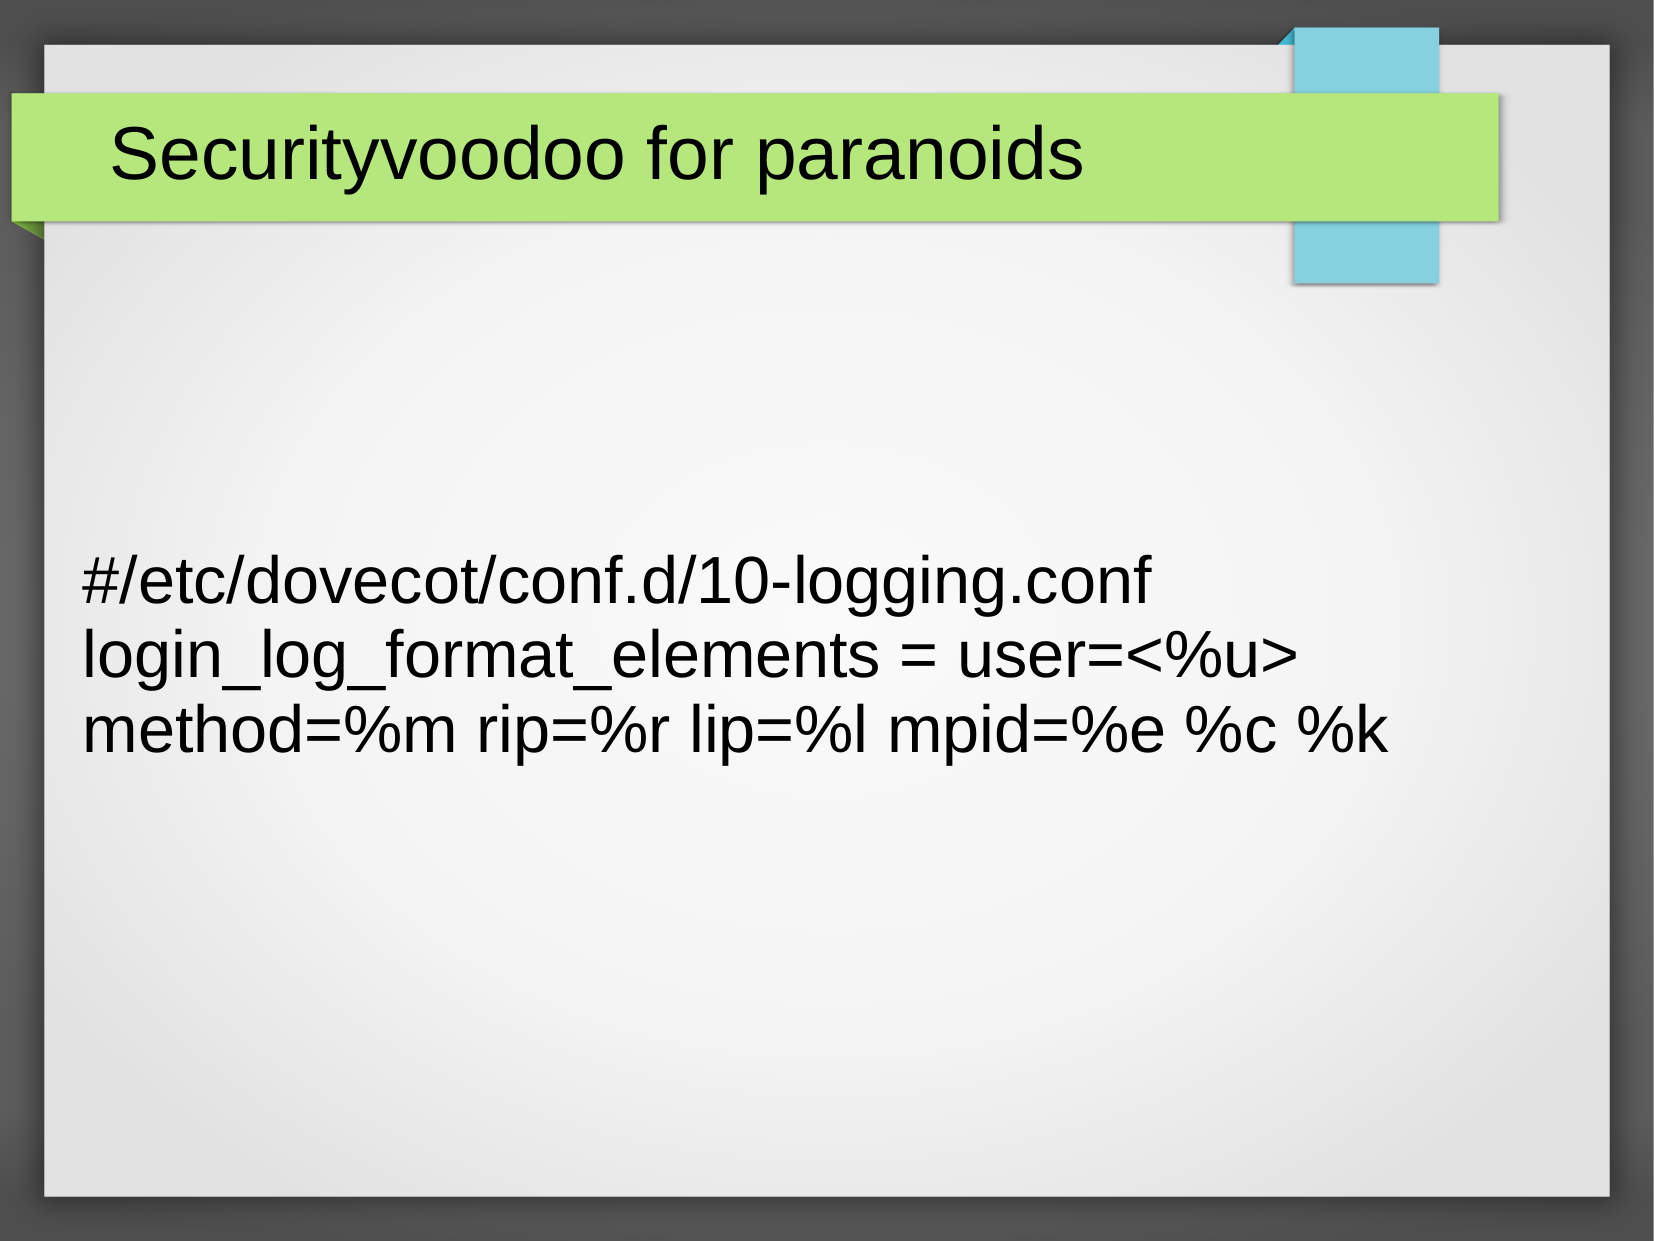

# Securityvoodoo for paranoids
#/etc/dovecot/conf.d/10-logging.conf
login_log_format_elements = user=<%u> method=%m rip=%r lip=%l mpid=%e %c %k